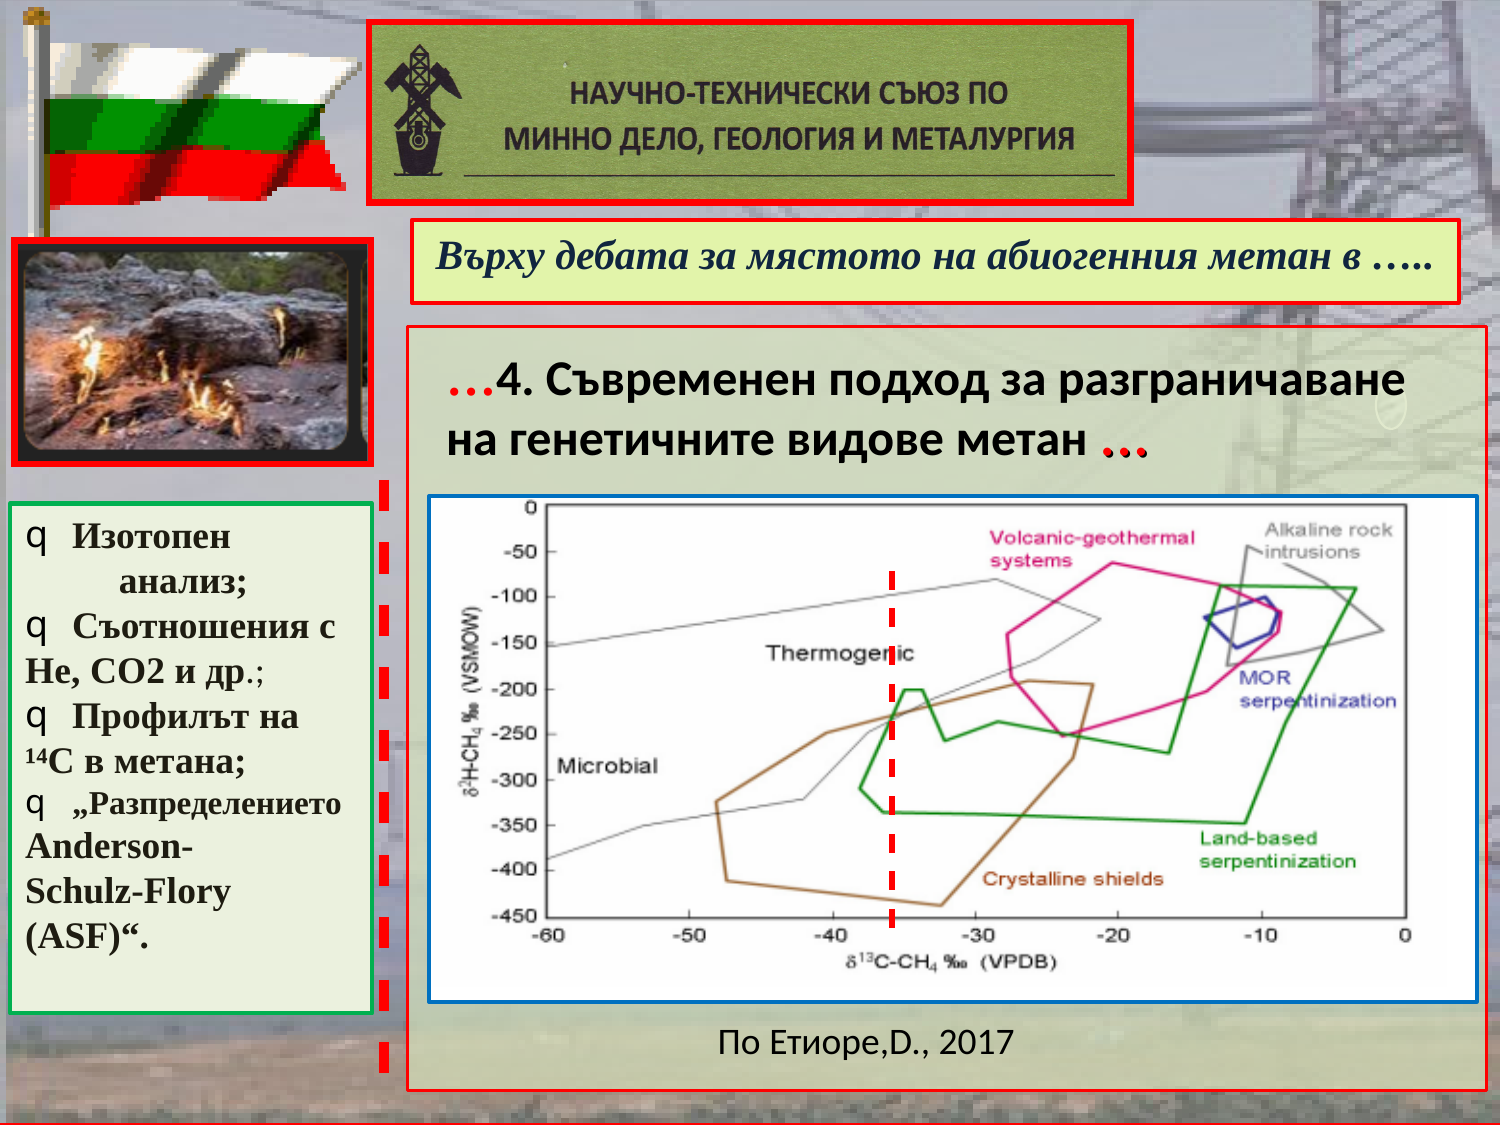

Върху дебата за мястото на абиогенния метан в …..
…4. Съвременен подход за разграничаване на генетичните видове метан …
Изотопен анализ;
Съотношения с
Не, СО2 и др.;
Профилът на
¹⁴C в метана;
„Разпределението
Anderson-
Schulz-Flory (ASF)“.
По Етиоре,D., 2017